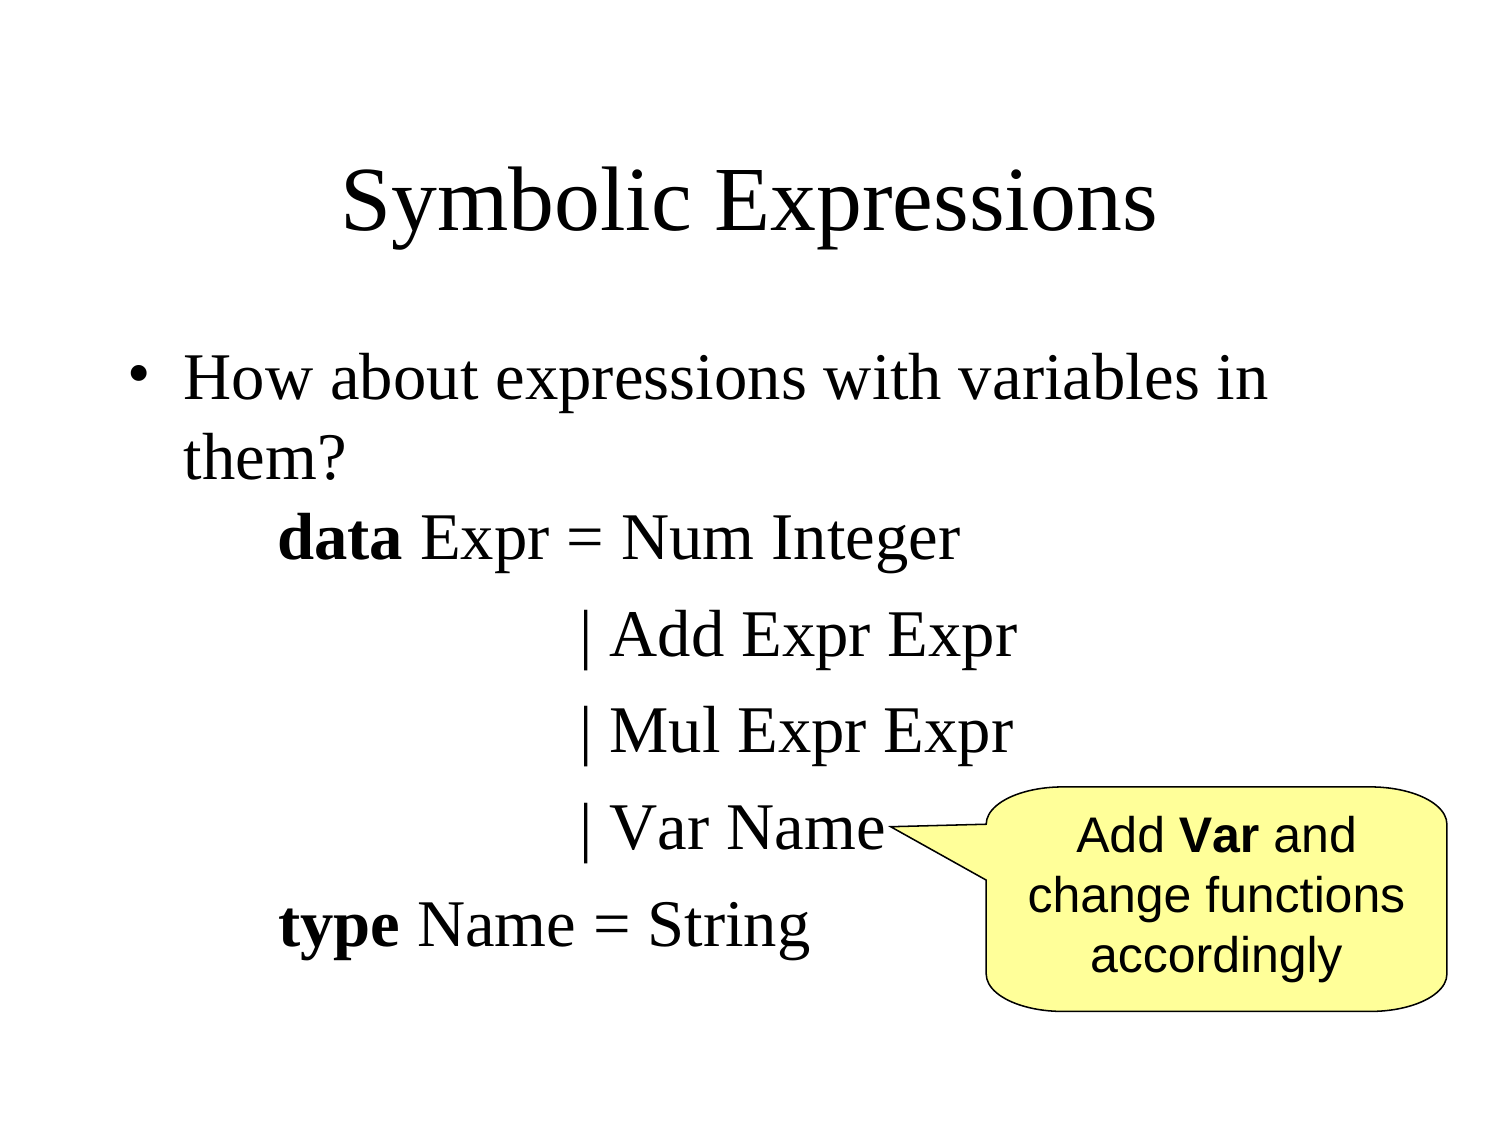

# Symbolic Expressions
How about expressions with variables in them?
	data Expr = Num Integer
 | Add Expr Expr
 | Mul Expr Expr
 | Var Name
 type Name = String
Add Var and change functions accordingly